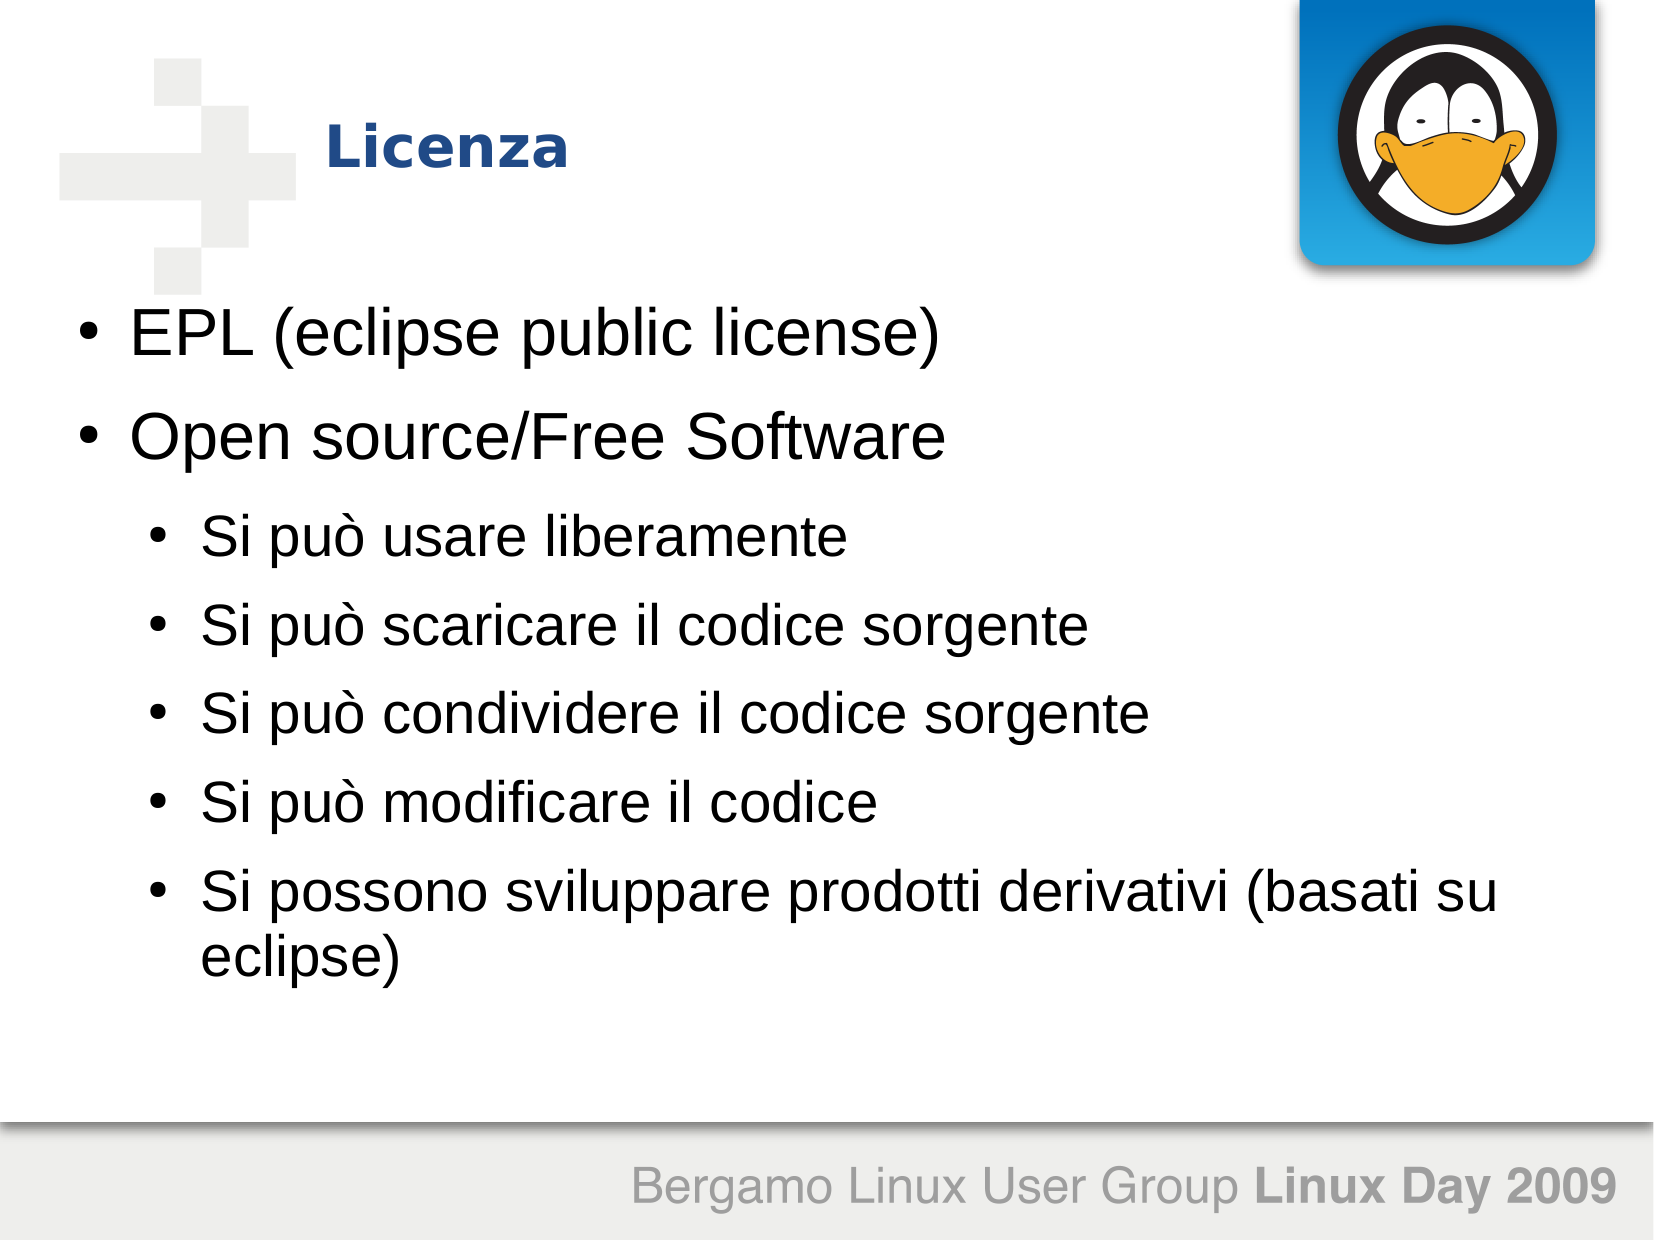

# Licenza
EPL (eclipse public license)
Open source/Free Software
Si può usare liberamente
Si può scaricare il codice sorgente
Si può condividere il codice sorgente
Si può modificare il codice
Si possono sviluppare prodotti derivativi (basati su eclipse)